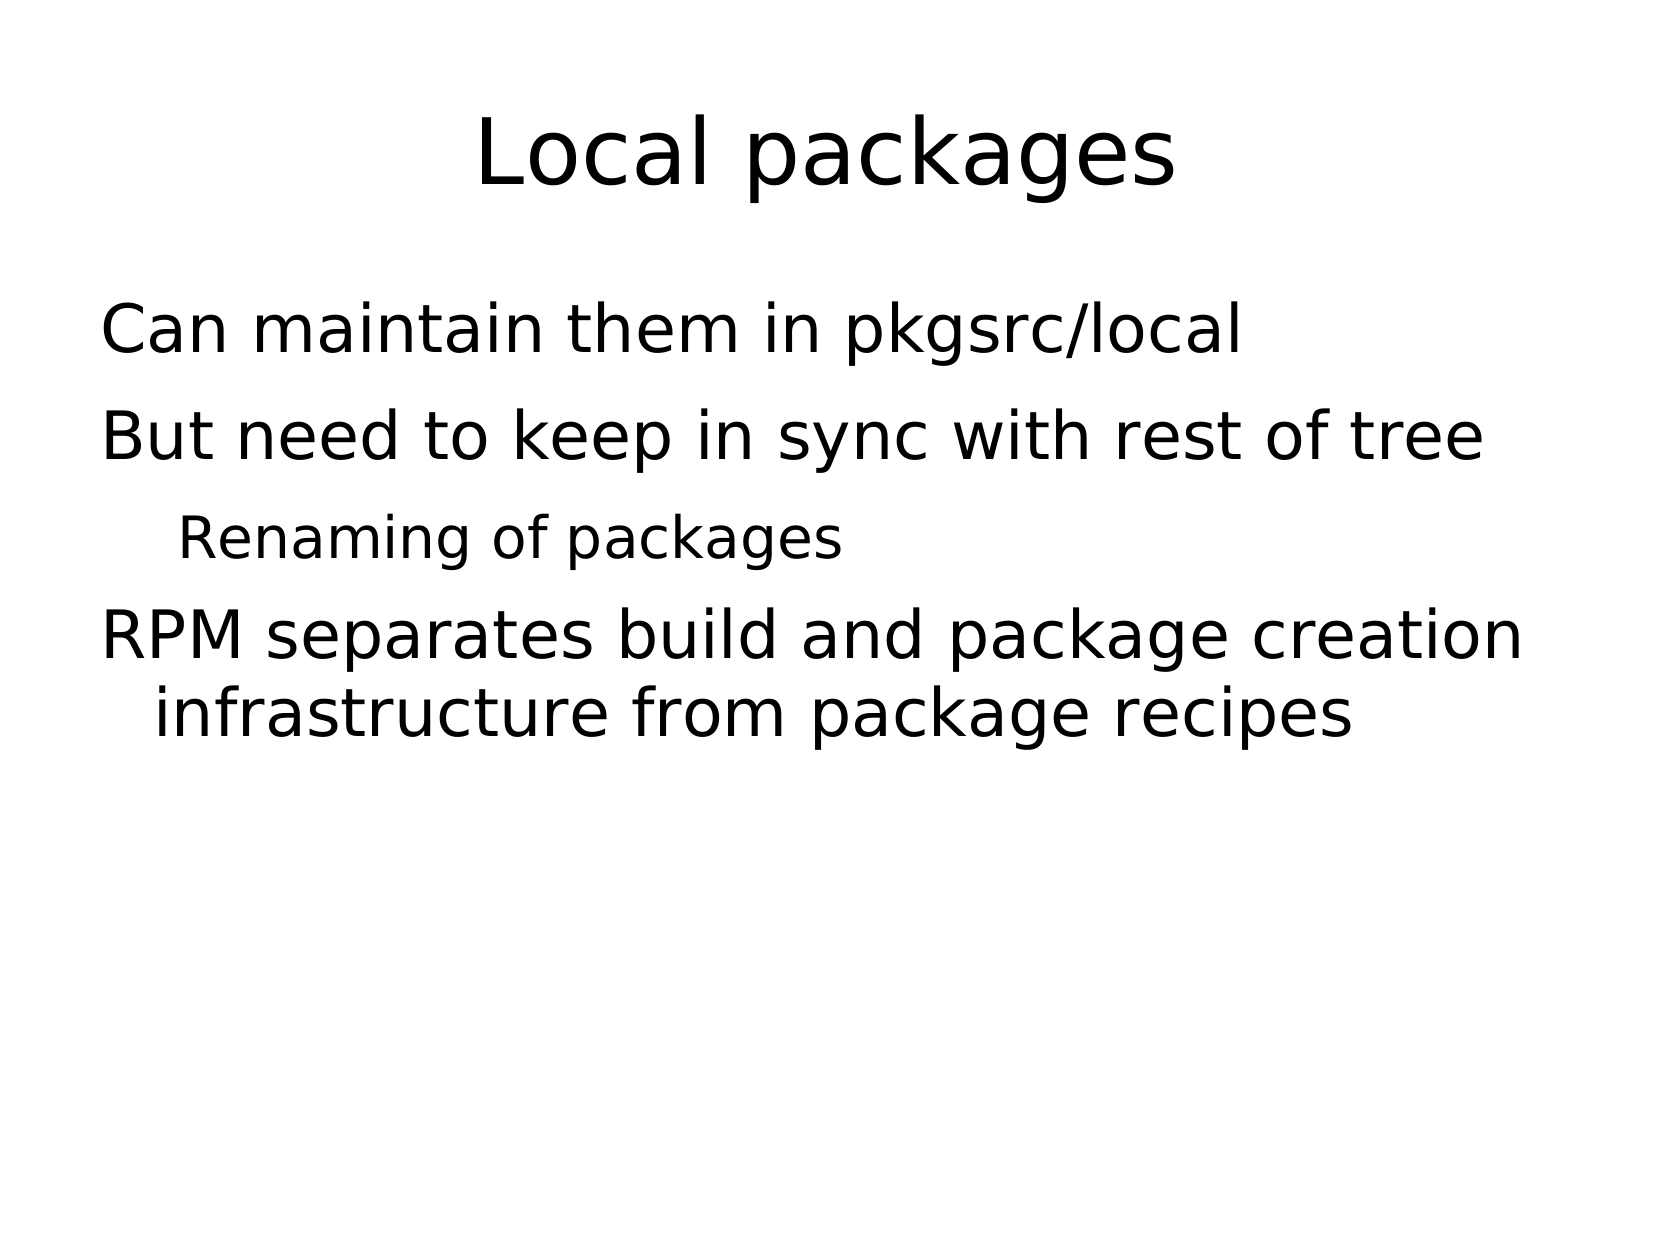

# Local packages
Can maintain them in pkgsrc/local
But need to keep in sync with rest of tree
Renaming of packages
RPM separates build and package creation infrastructure from package recipes